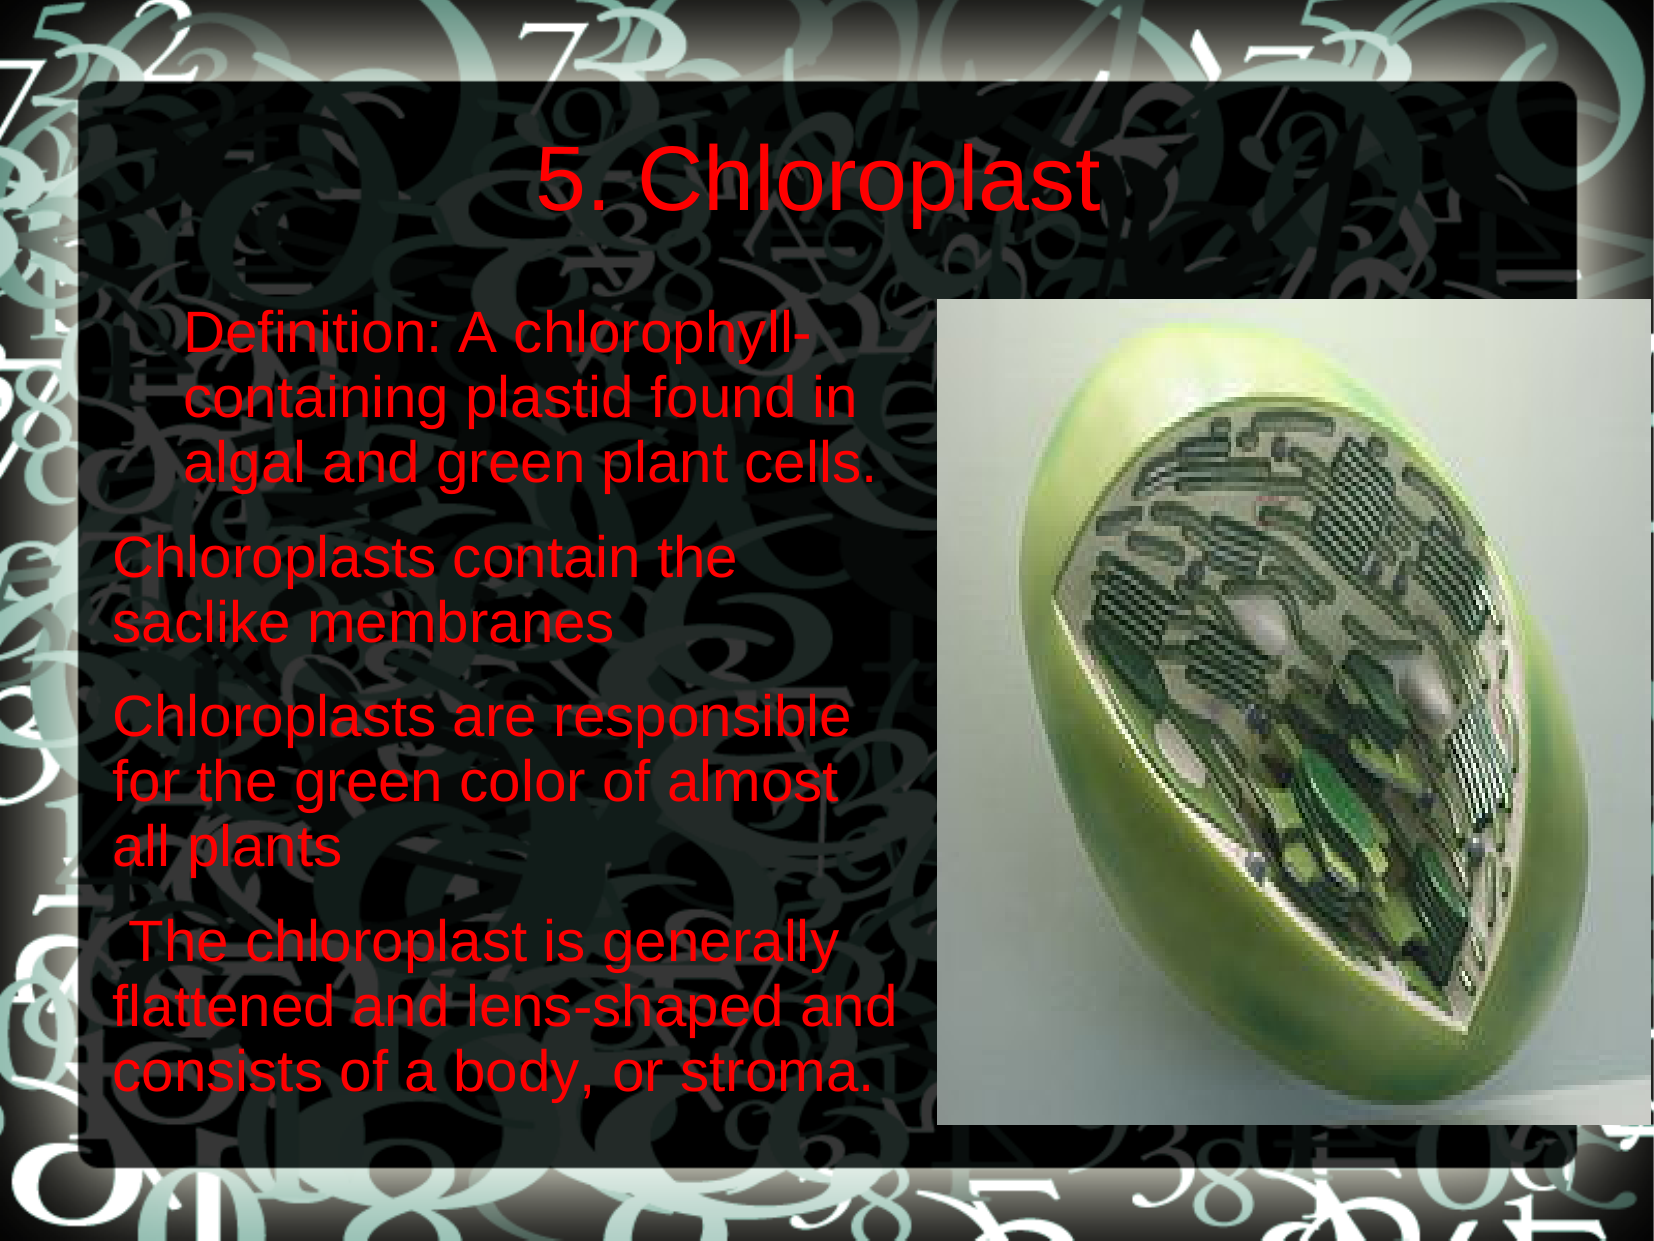

# 5. Chloroplast
Definition: A chlorophyll-containing plastid found in algal and green plant cells.
Chloroplasts contain the saclike membranes
Chloroplasts are responsible for the green color of almost all plants
 The chloroplast is generally flattened and lens-shaped and consists of a body, or stroma.